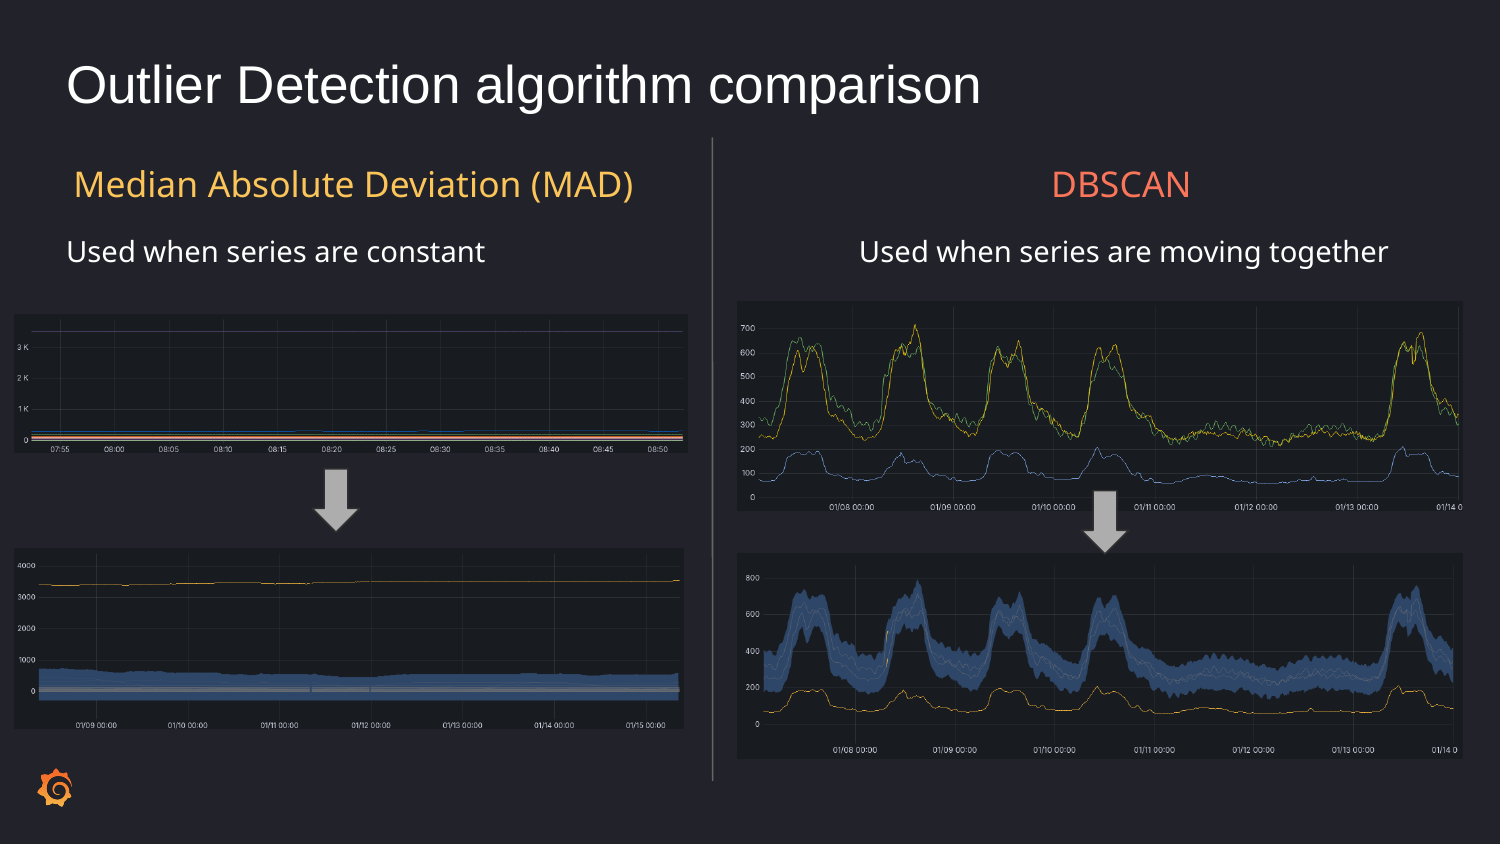

# Outlier Detection algorithm comparison
Median Absolute Deviation (MAD)
DBSCAN
Used when series are constant
Used when series are moving together